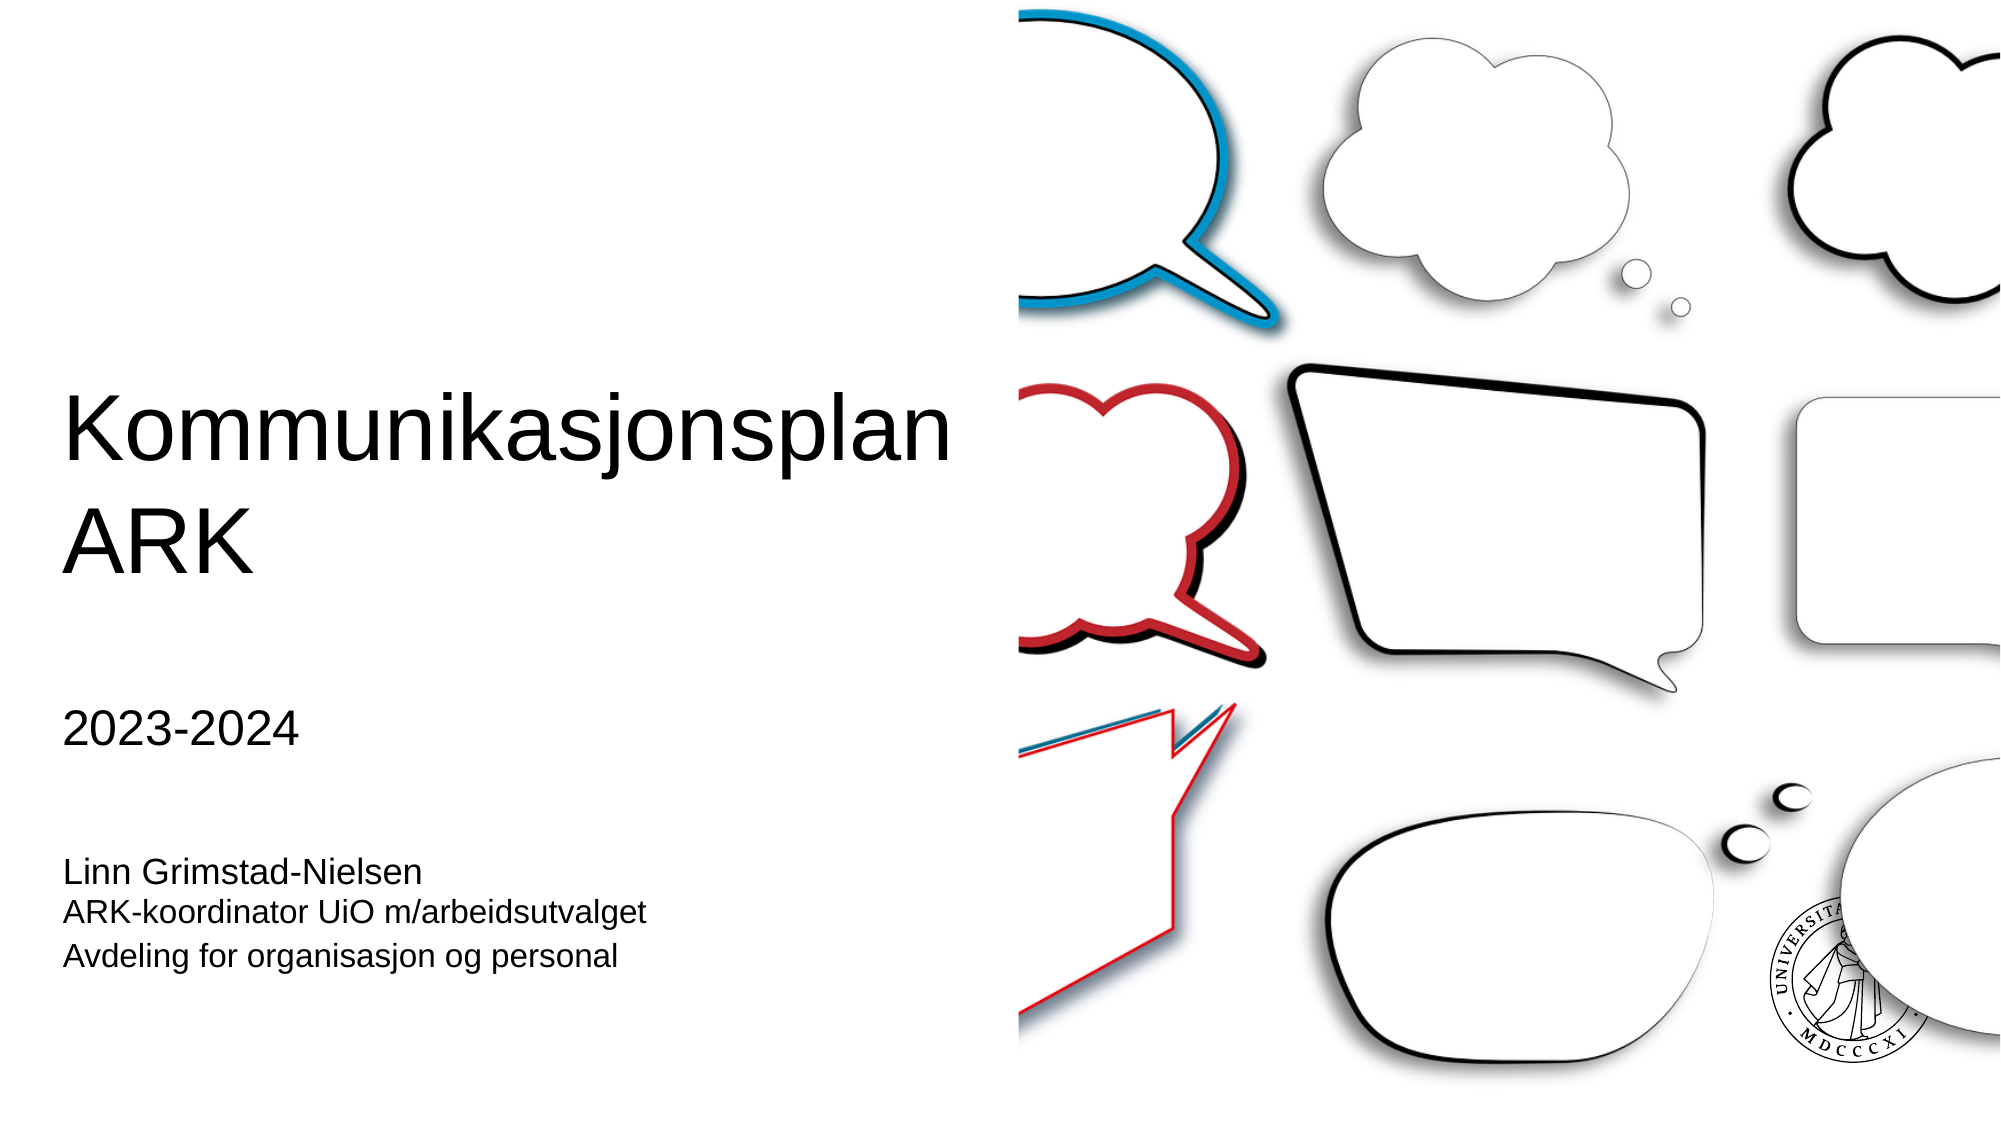

#
Kommunikasjonsplan
ARK
2023-2024
Linn Grimstad-Nielsen
ARK-koordinator UiO m/arbeidsutvalget
Avdeling for organisasjon og personal